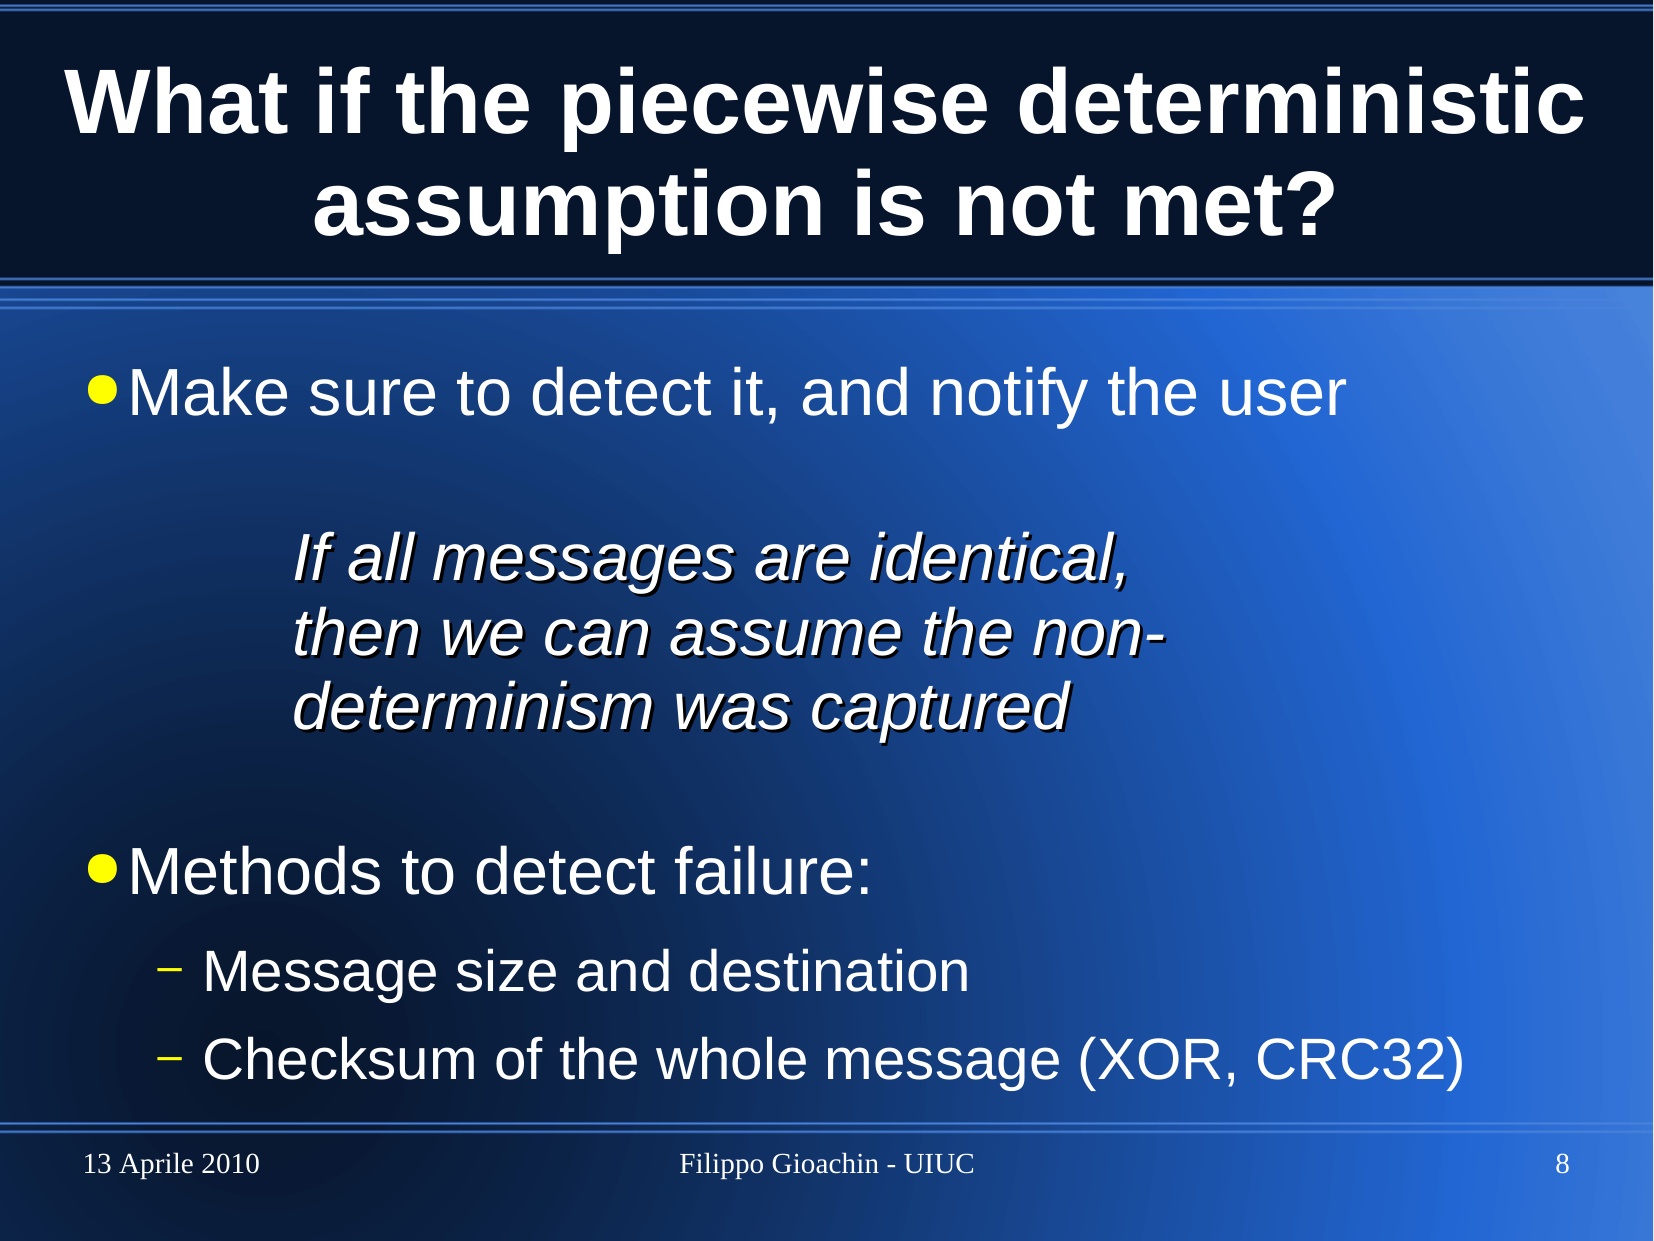

# What if the piecewise deterministic assumption is not met?
Make sure to detect it, and notify the user
If all messages are identical,
then we can assume the non-determinism was captured
Methods to detect failure:
Message size and destination
Checksum of the whole message (XOR, CRC32)
13 Aprile 2010
Filippo Gioachin - UIUC
8